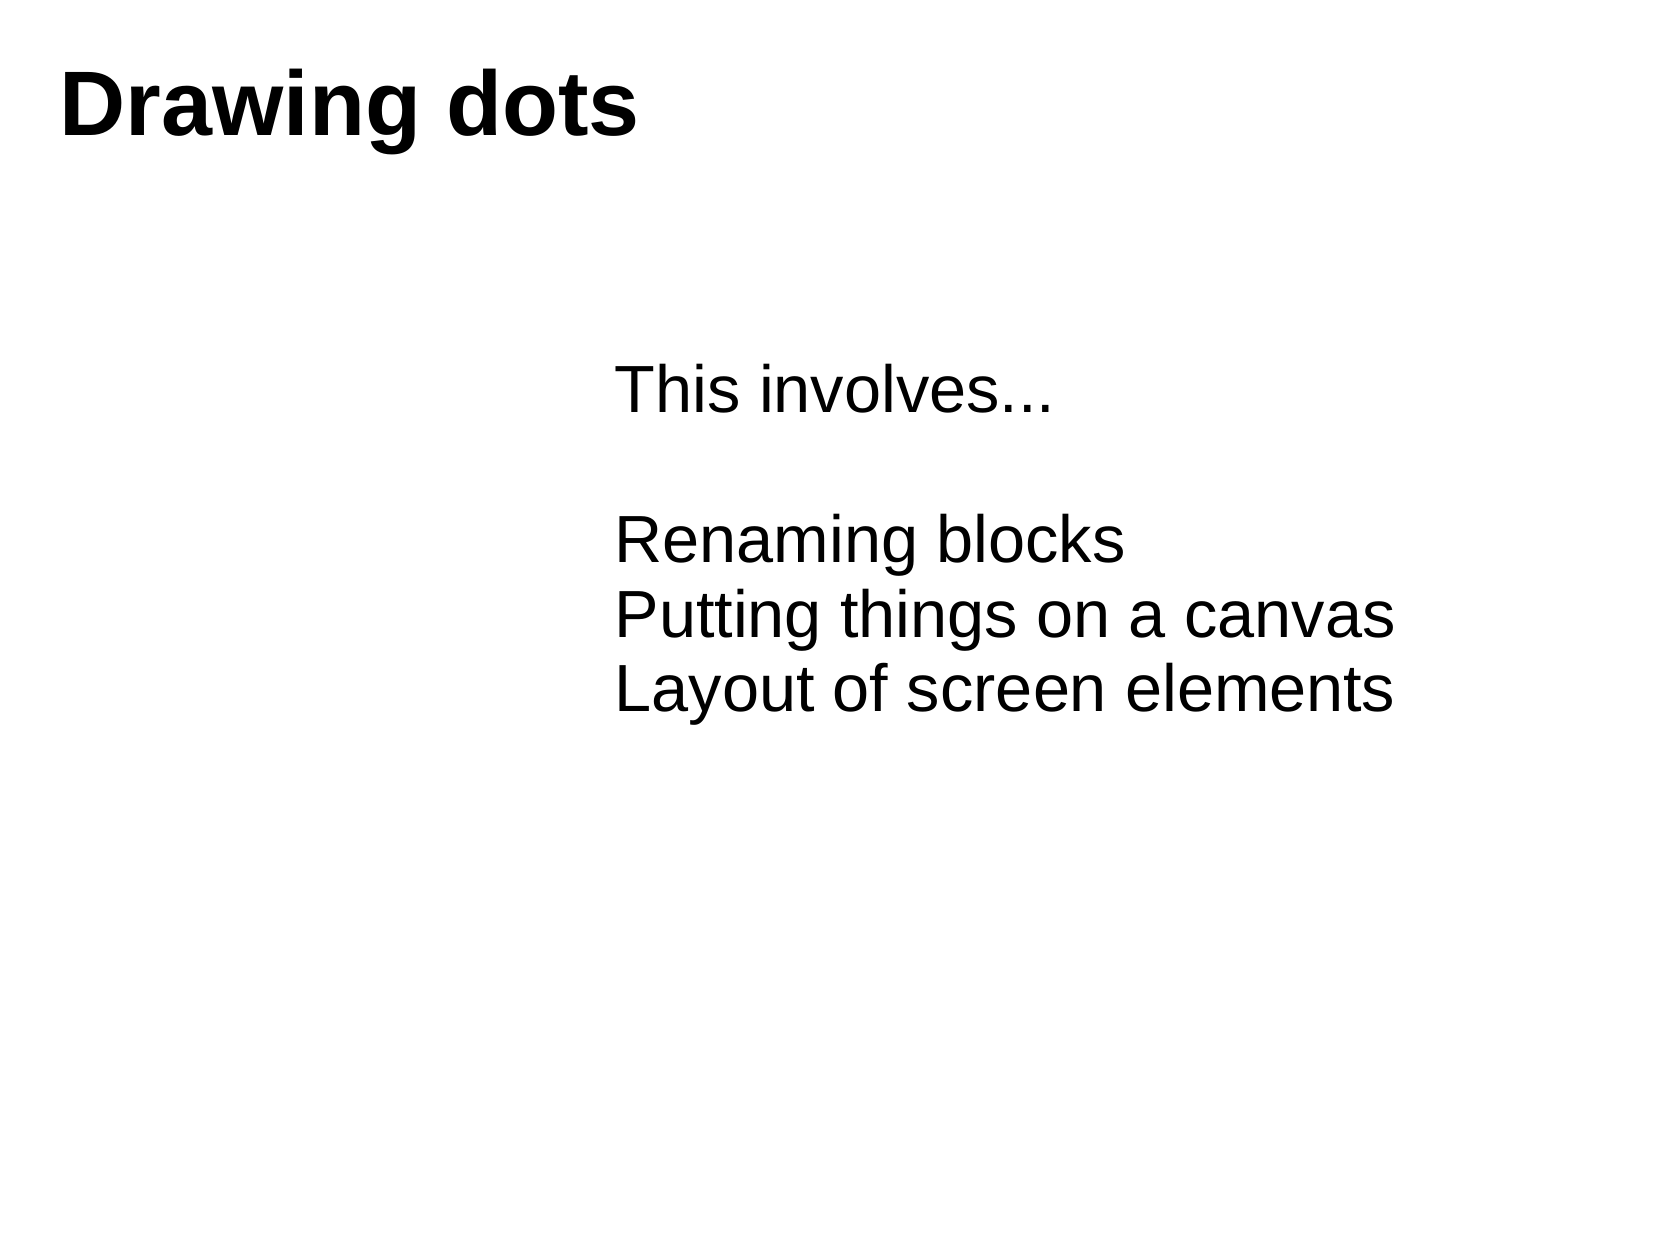

Drawing dots
This involves...
Renaming blocks
Putting things on a canvas
Layout of screen elements